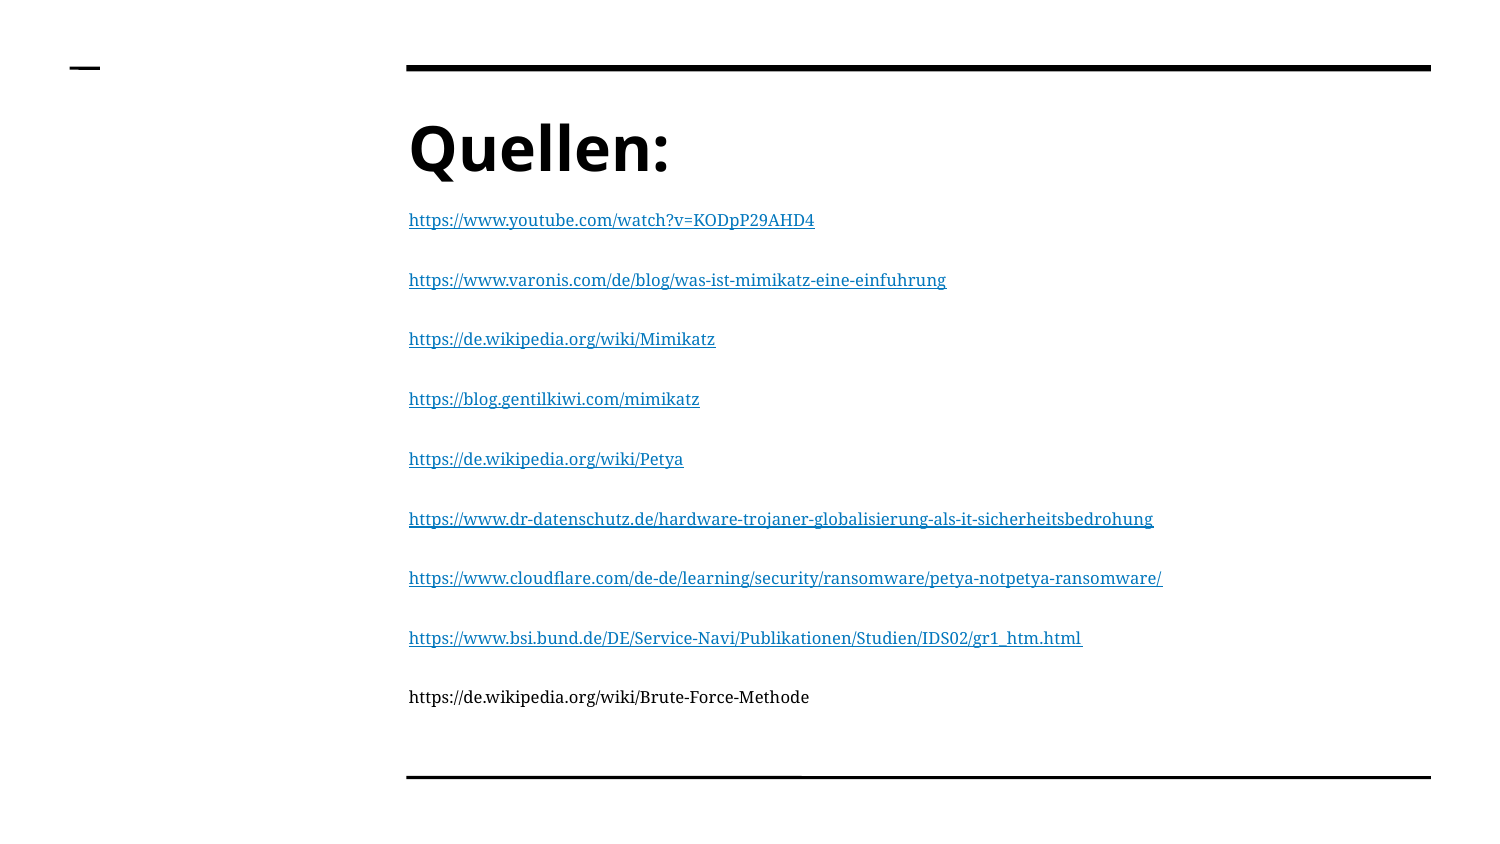

# Quellen:
https://www.youtube.com/watch?v=KODpP29AHD4
https://www.varonis.com/de/blog/was-ist-mimikatz-eine-einfuhrung
https://de.wikipedia.org/wiki/Mimikatz
https://blog.gentilkiwi.com/mimikatz
https://de.wikipedia.org/wiki/Petya
https://www.dr-datenschutz.de/hardware-trojaner-globalisierung-als-it-sicherheitsbedrohung
https://www.cloudflare.com/de-de/learning/security/ransomware/petya-notpetya-ransomware/
https://www.bsi.bund.de/DE/Service-Navi/Publikationen/Studien/IDS02/gr1_htm.html
https://de.wikipedia.org/wiki/Brute-Force-Methode